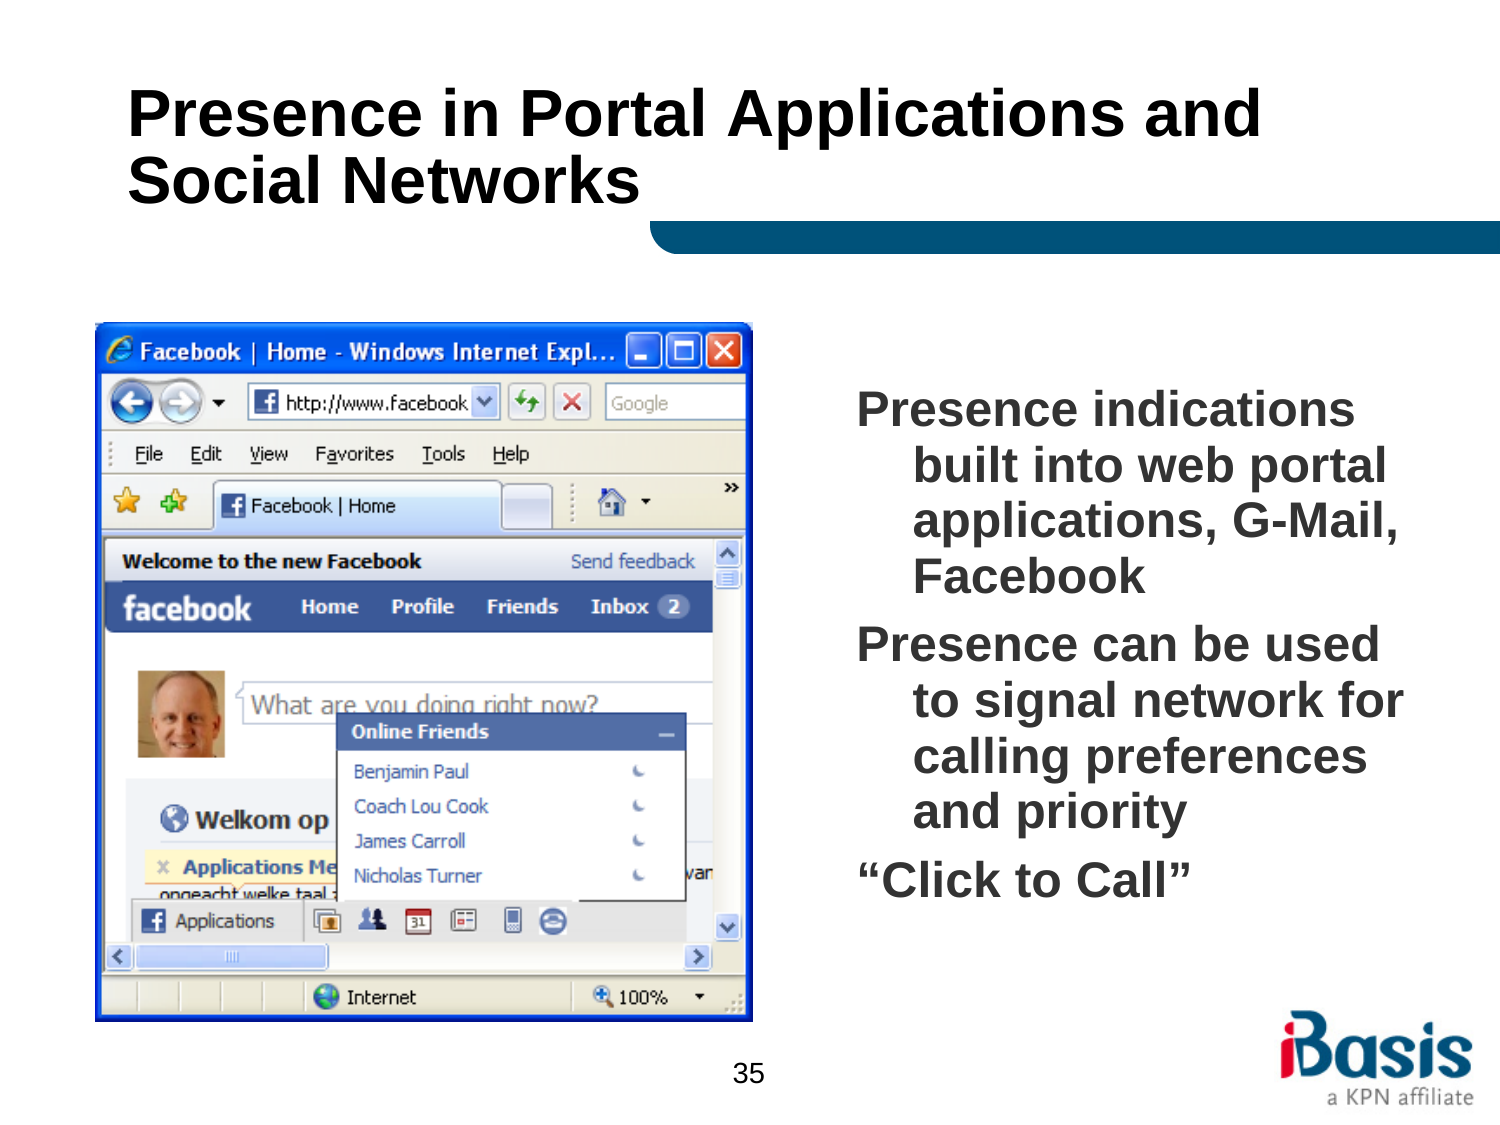

# Presence in Portal Applications and Social Networks
Presence indications built into web portal applications, G-Mail, Facebook
Presence can be used to signal network for calling preferences and priority
“Click to Call”